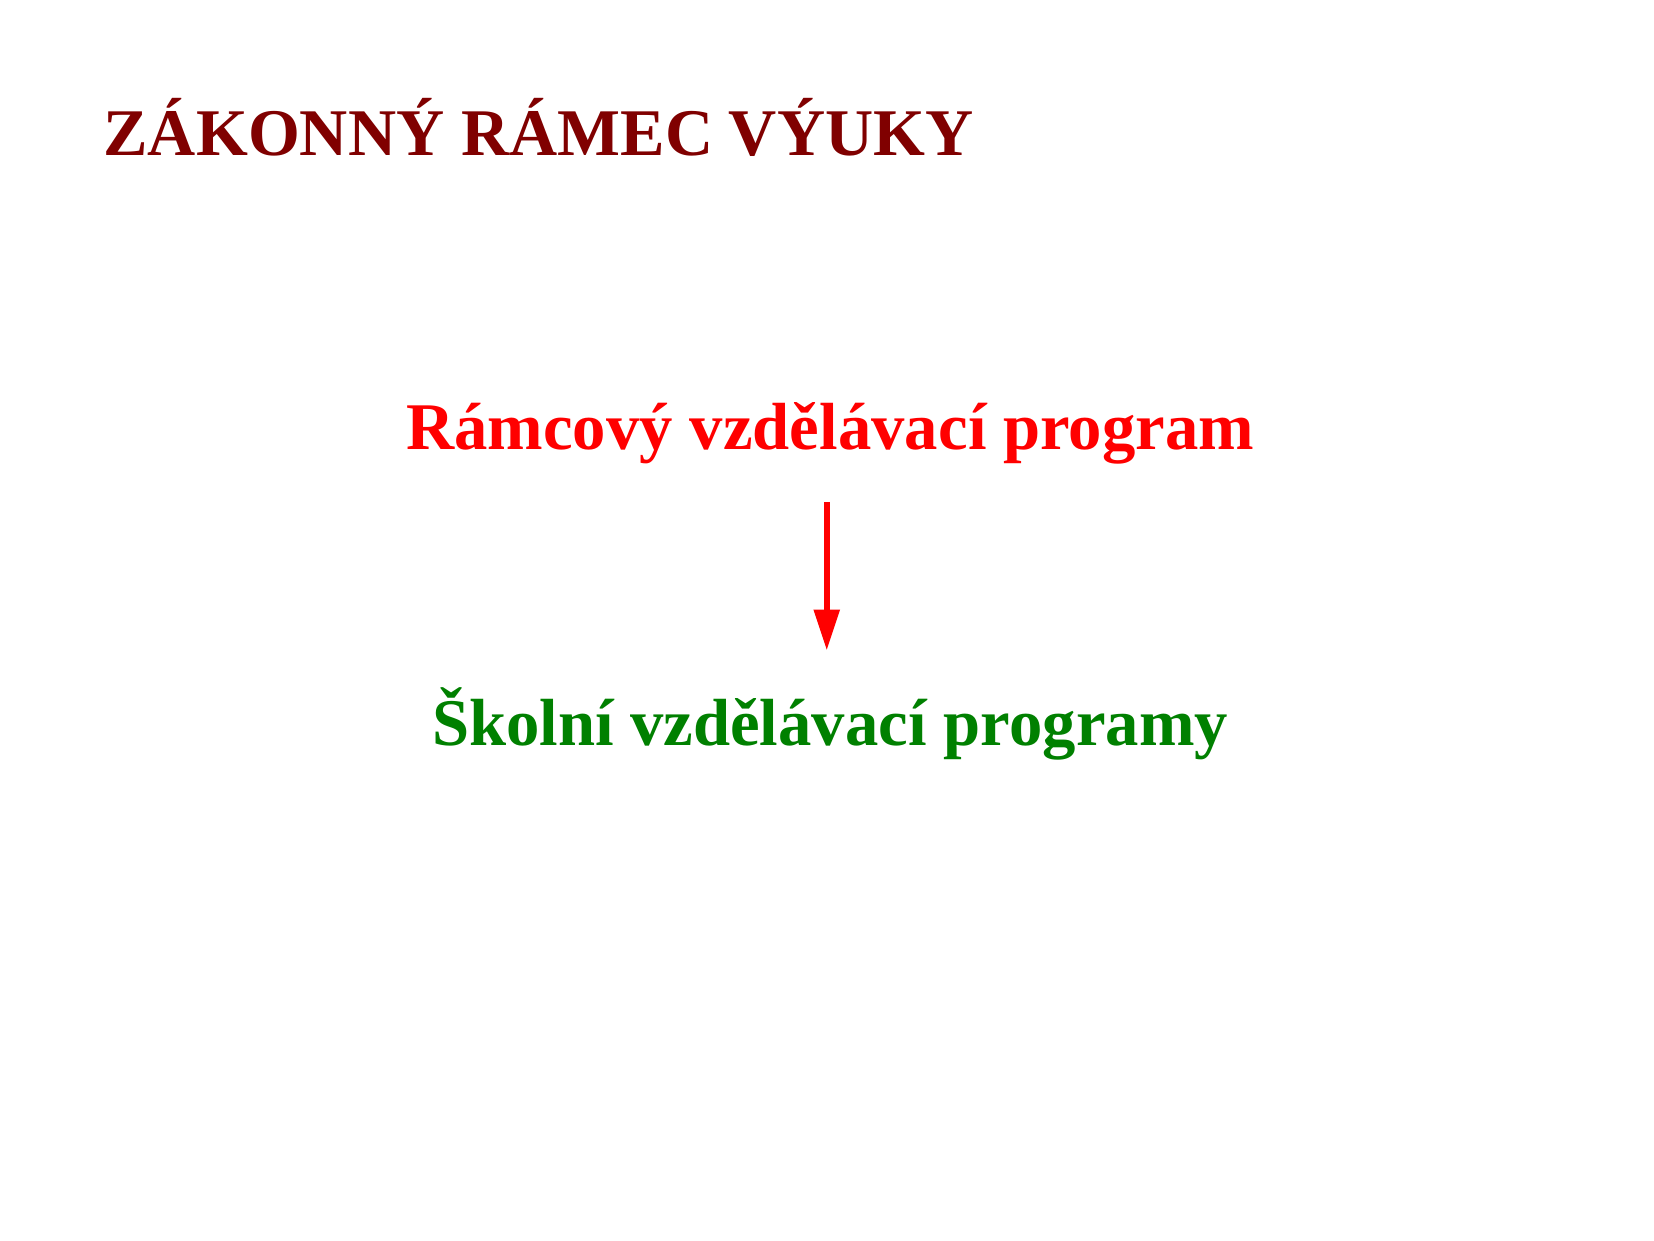

ZÁKONNÝ RÁMEC VÝUKY
Rámcový vzdělávací program
Školní vzdělávací programy